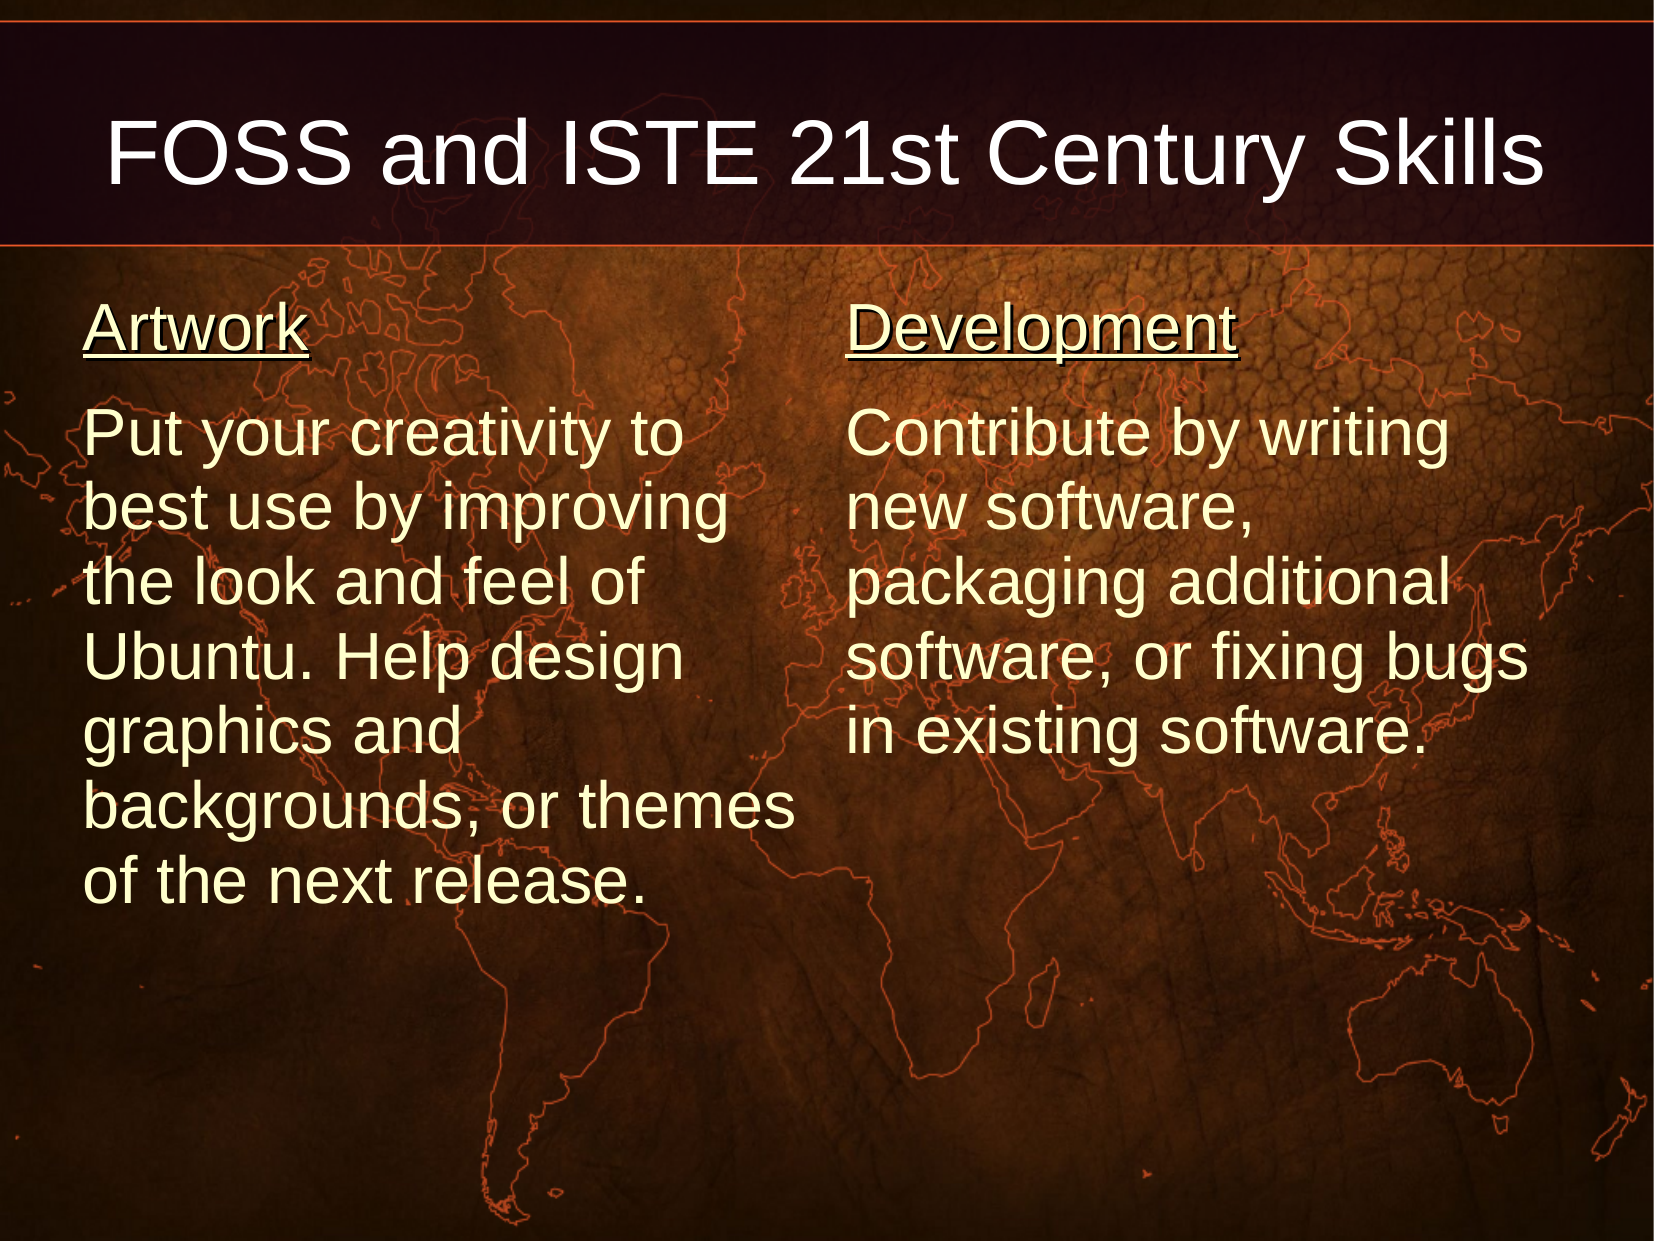

# FOSS and ISTE 21st Century Skills
Artwork
Put your creativity to best use by improving the look and feel of Ubuntu. Help design graphics and backgrounds, or themes of the next release.
Development
Contribute by writing new software, packaging additional software, or fixing bugs in existing software.